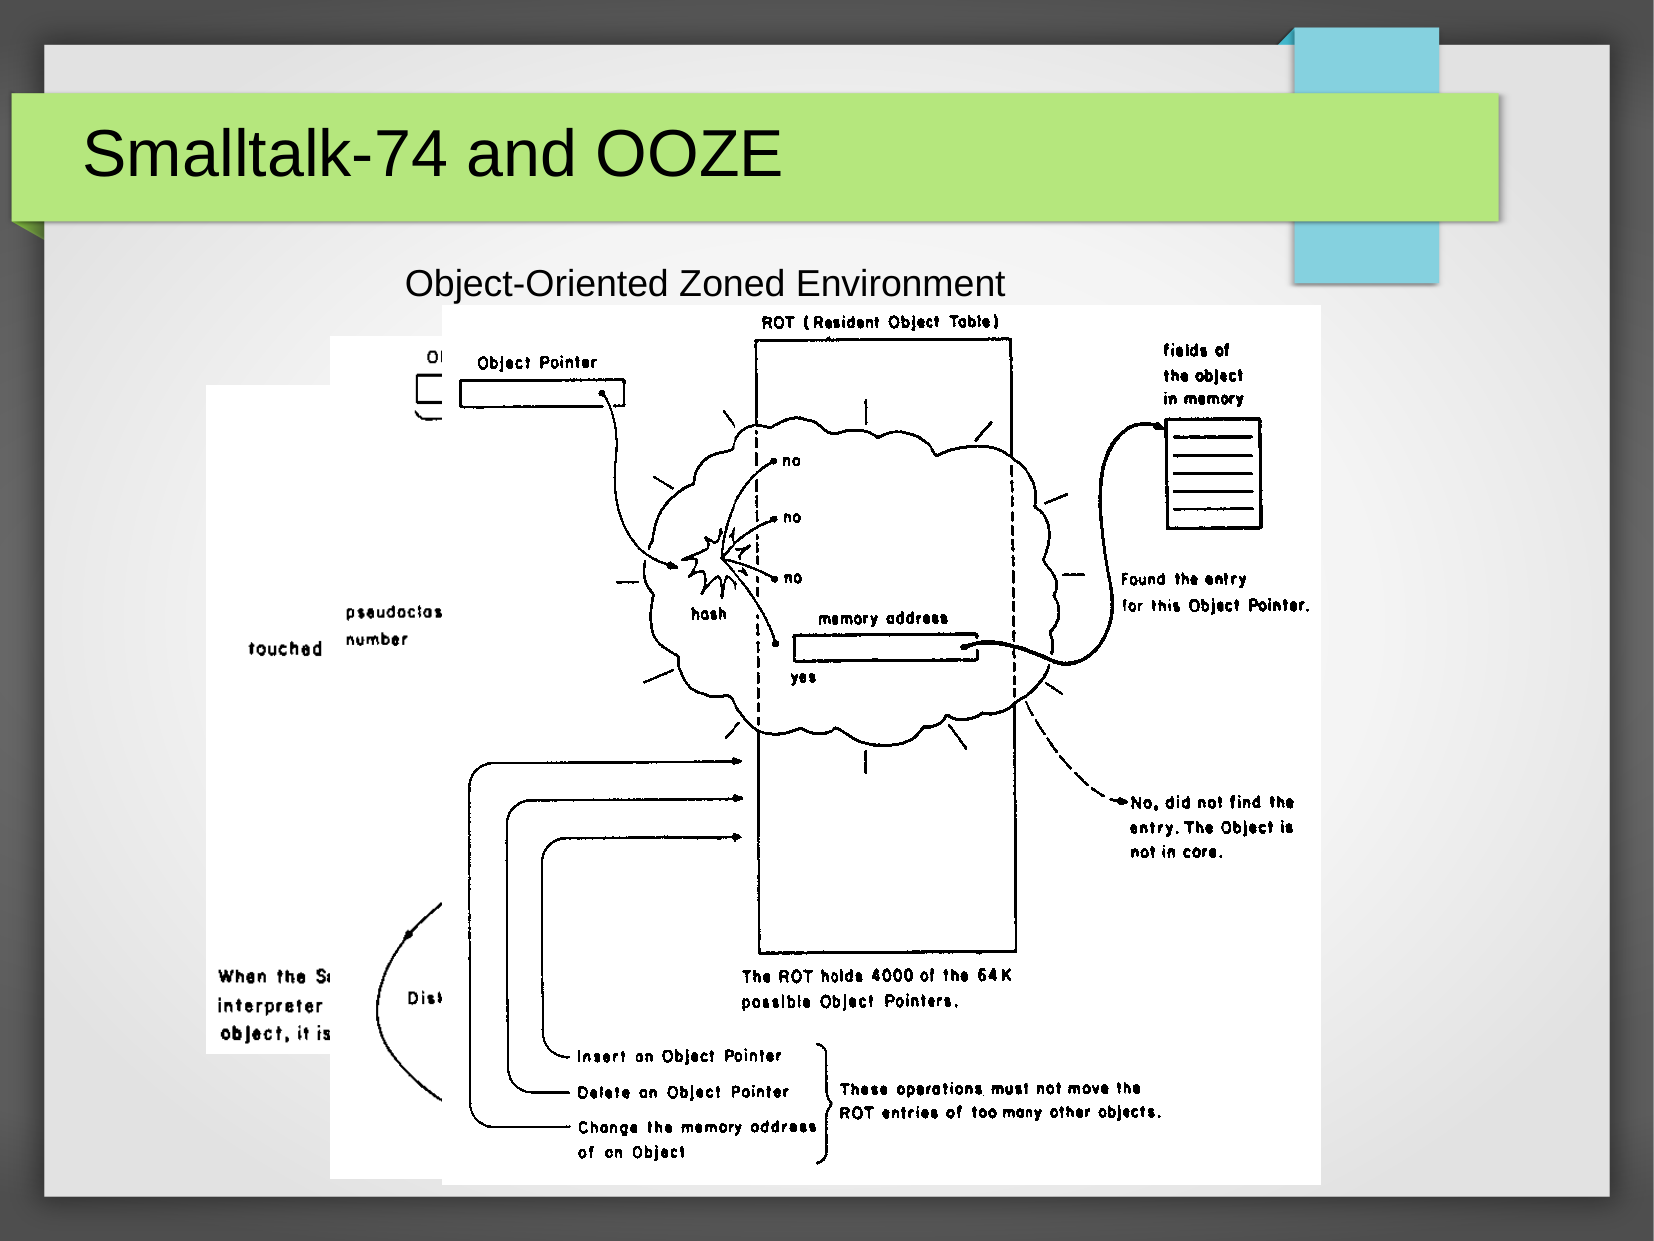

# Smalltalk-74 and OOZE
Object-Oriented Zoned Environment